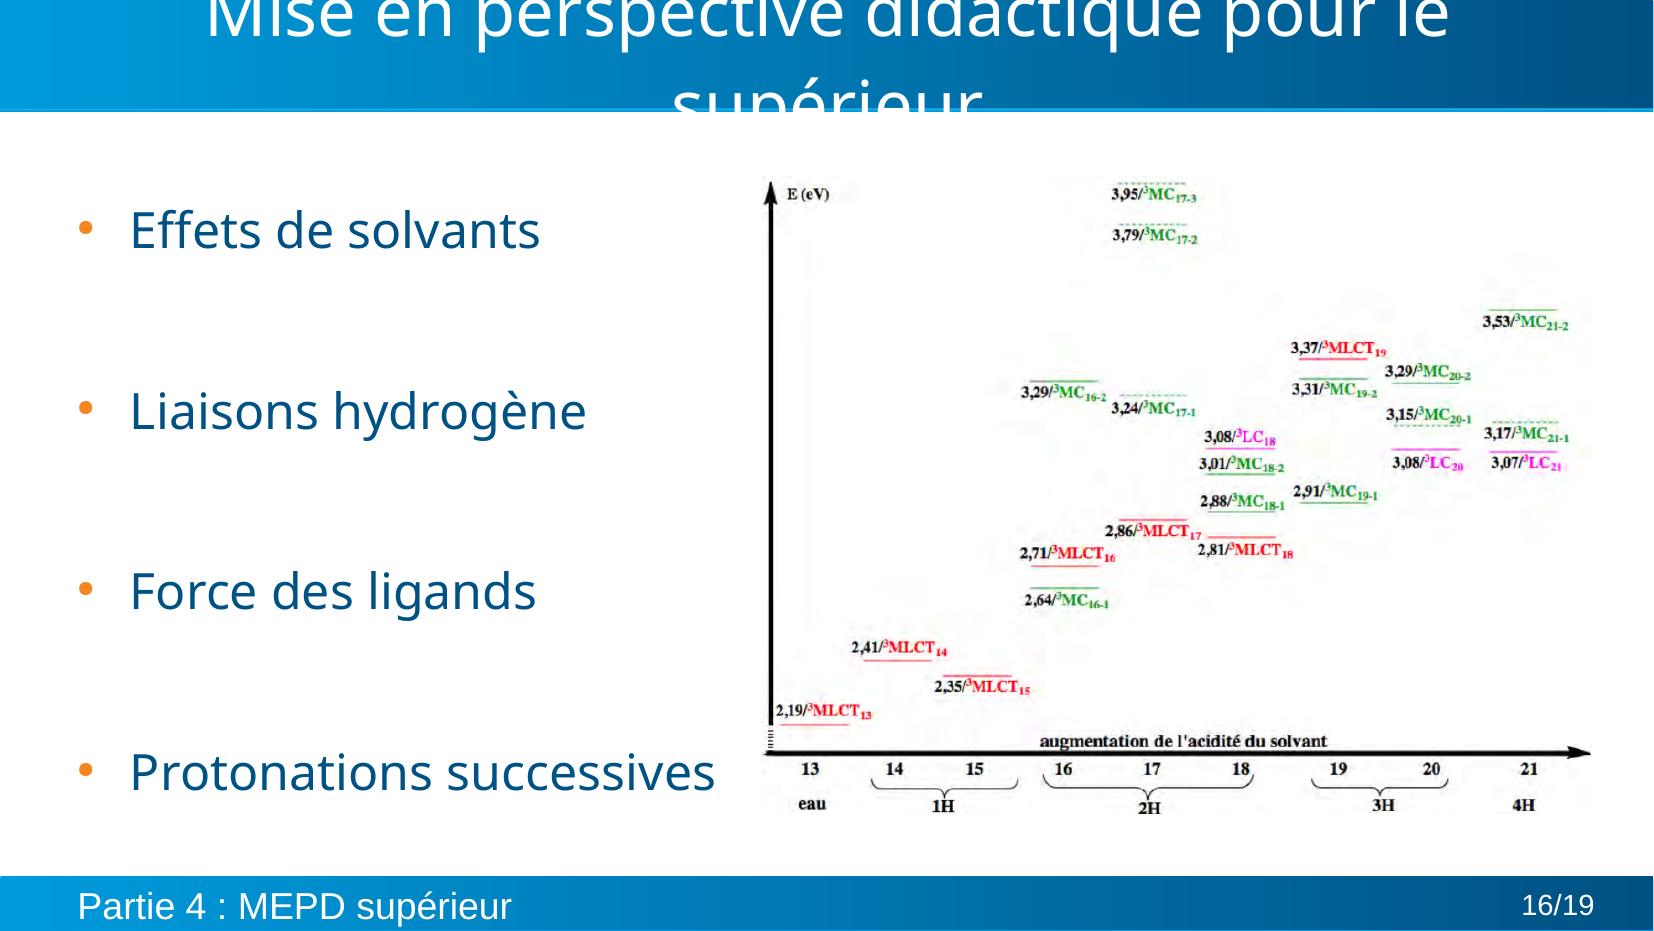

# Mise en perspective didactique pour le supérieur
Effets de solvants
Liaisons hydrogène
Force des ligands
Protonations successives
Partie 4 : MEPD supérieur
16